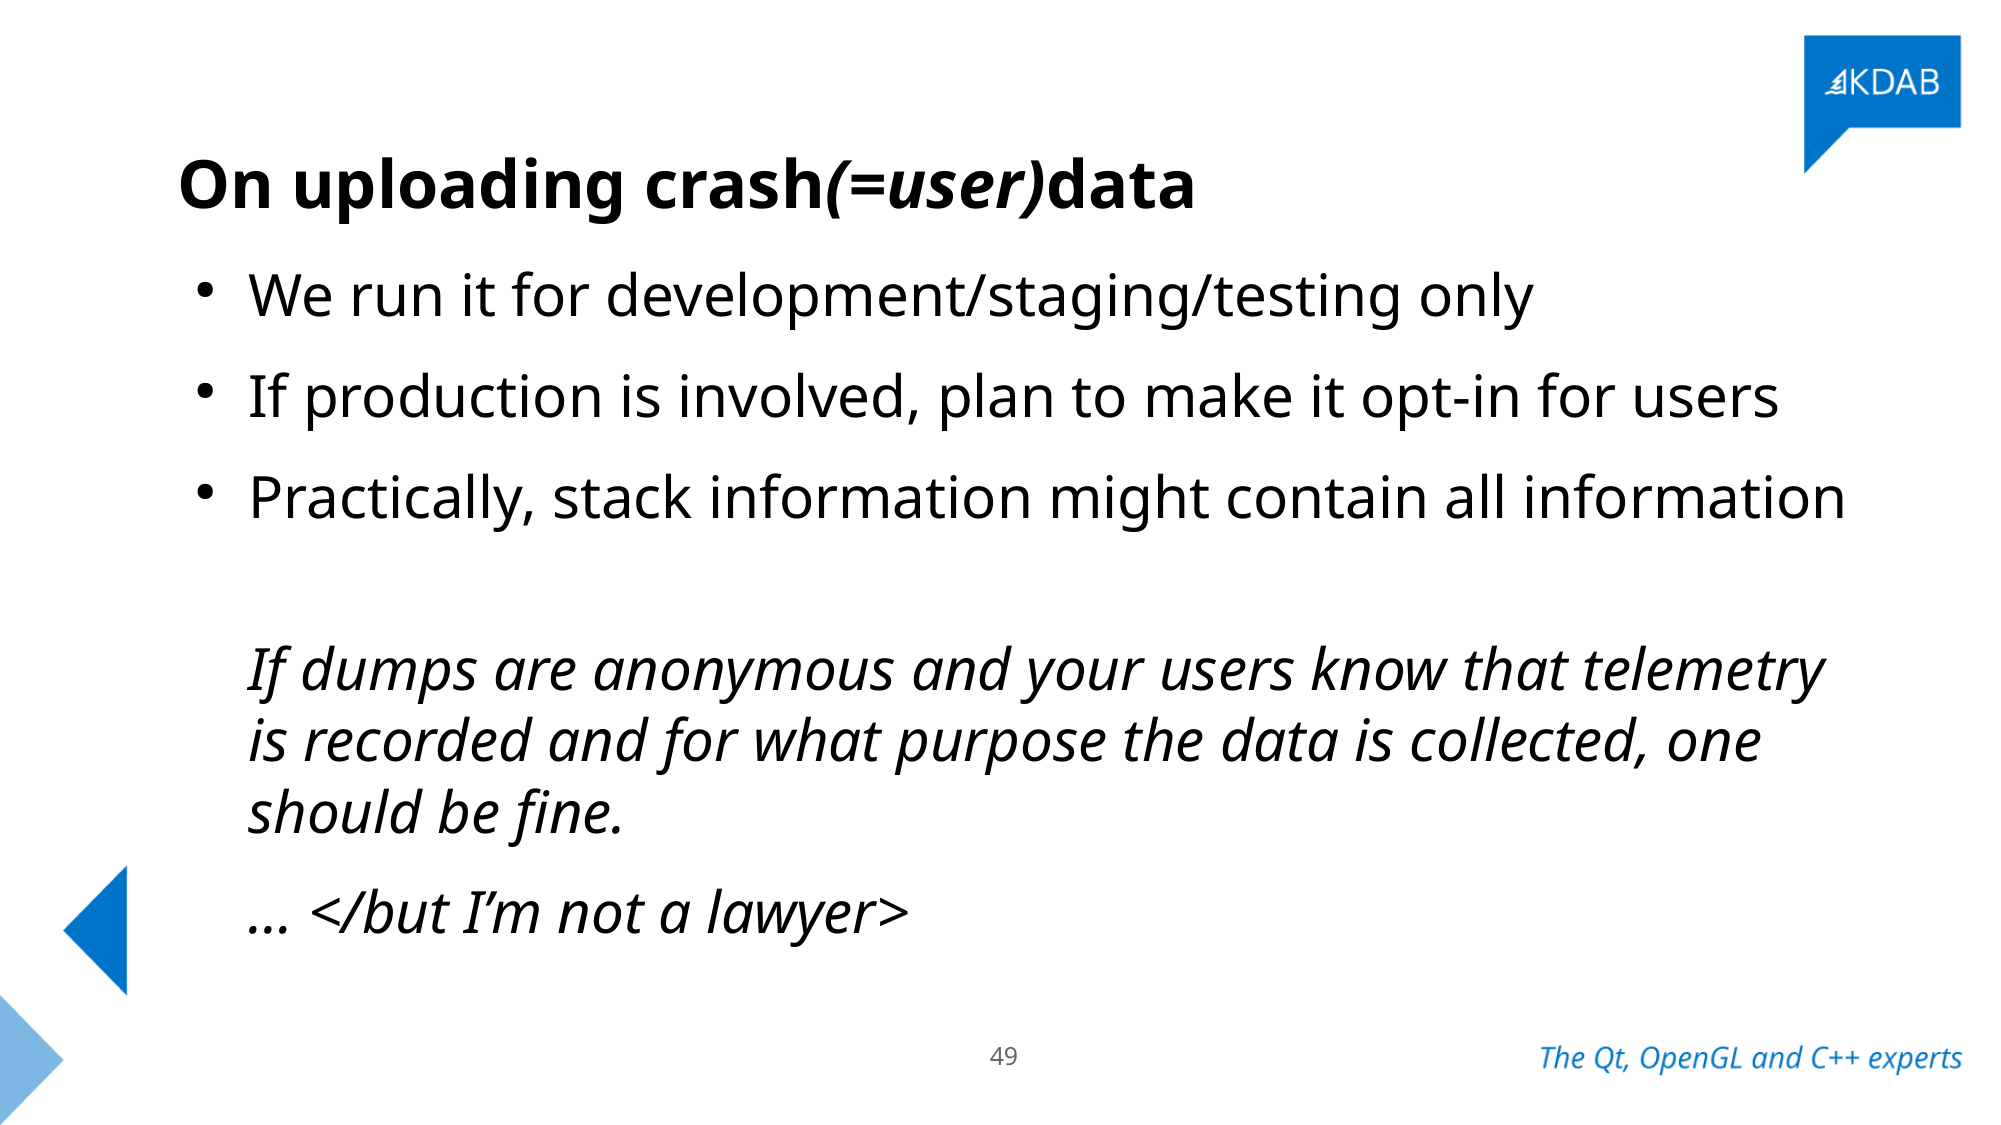

# On uploading crash(=user)data
We run it for development/staging/testing only
If production is involved, plan to make it opt-in for users
Practically, stack information might contain all information
If dumps are anonymous and your users know that telemetry is recorded and for what purpose the data is collected, one should be fine.
… </but I’m not a lawyer>